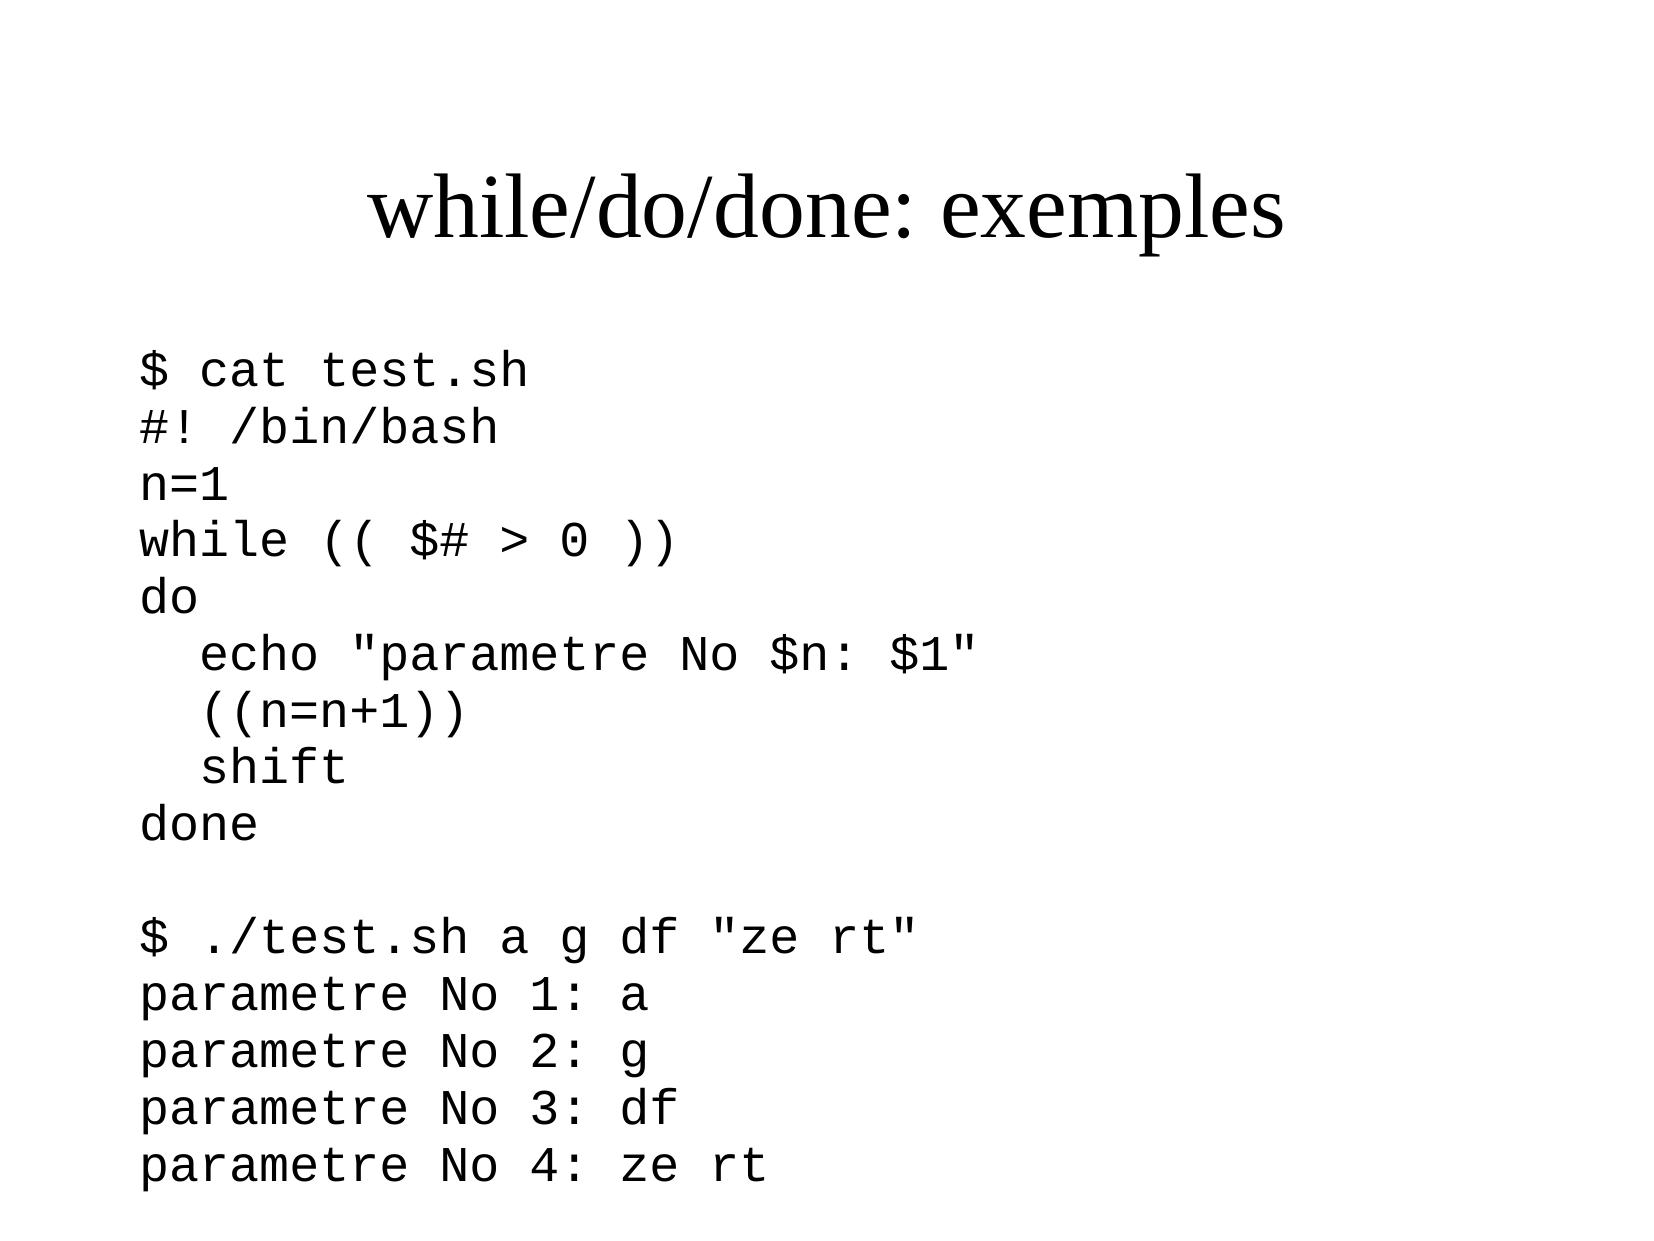

# while/do/done: exemples
$ cat test.sh
#! /bin/bash
n=1
while (( $# > 0 ))
do
 echo "parametre No $n: $1"
 ((n=n+1))
 shift
done
$ ./test.sh a g df "ze rt"
parametre No 1: a
parametre No 2: g
parametre No 3: df
parametre No 4: ze rt